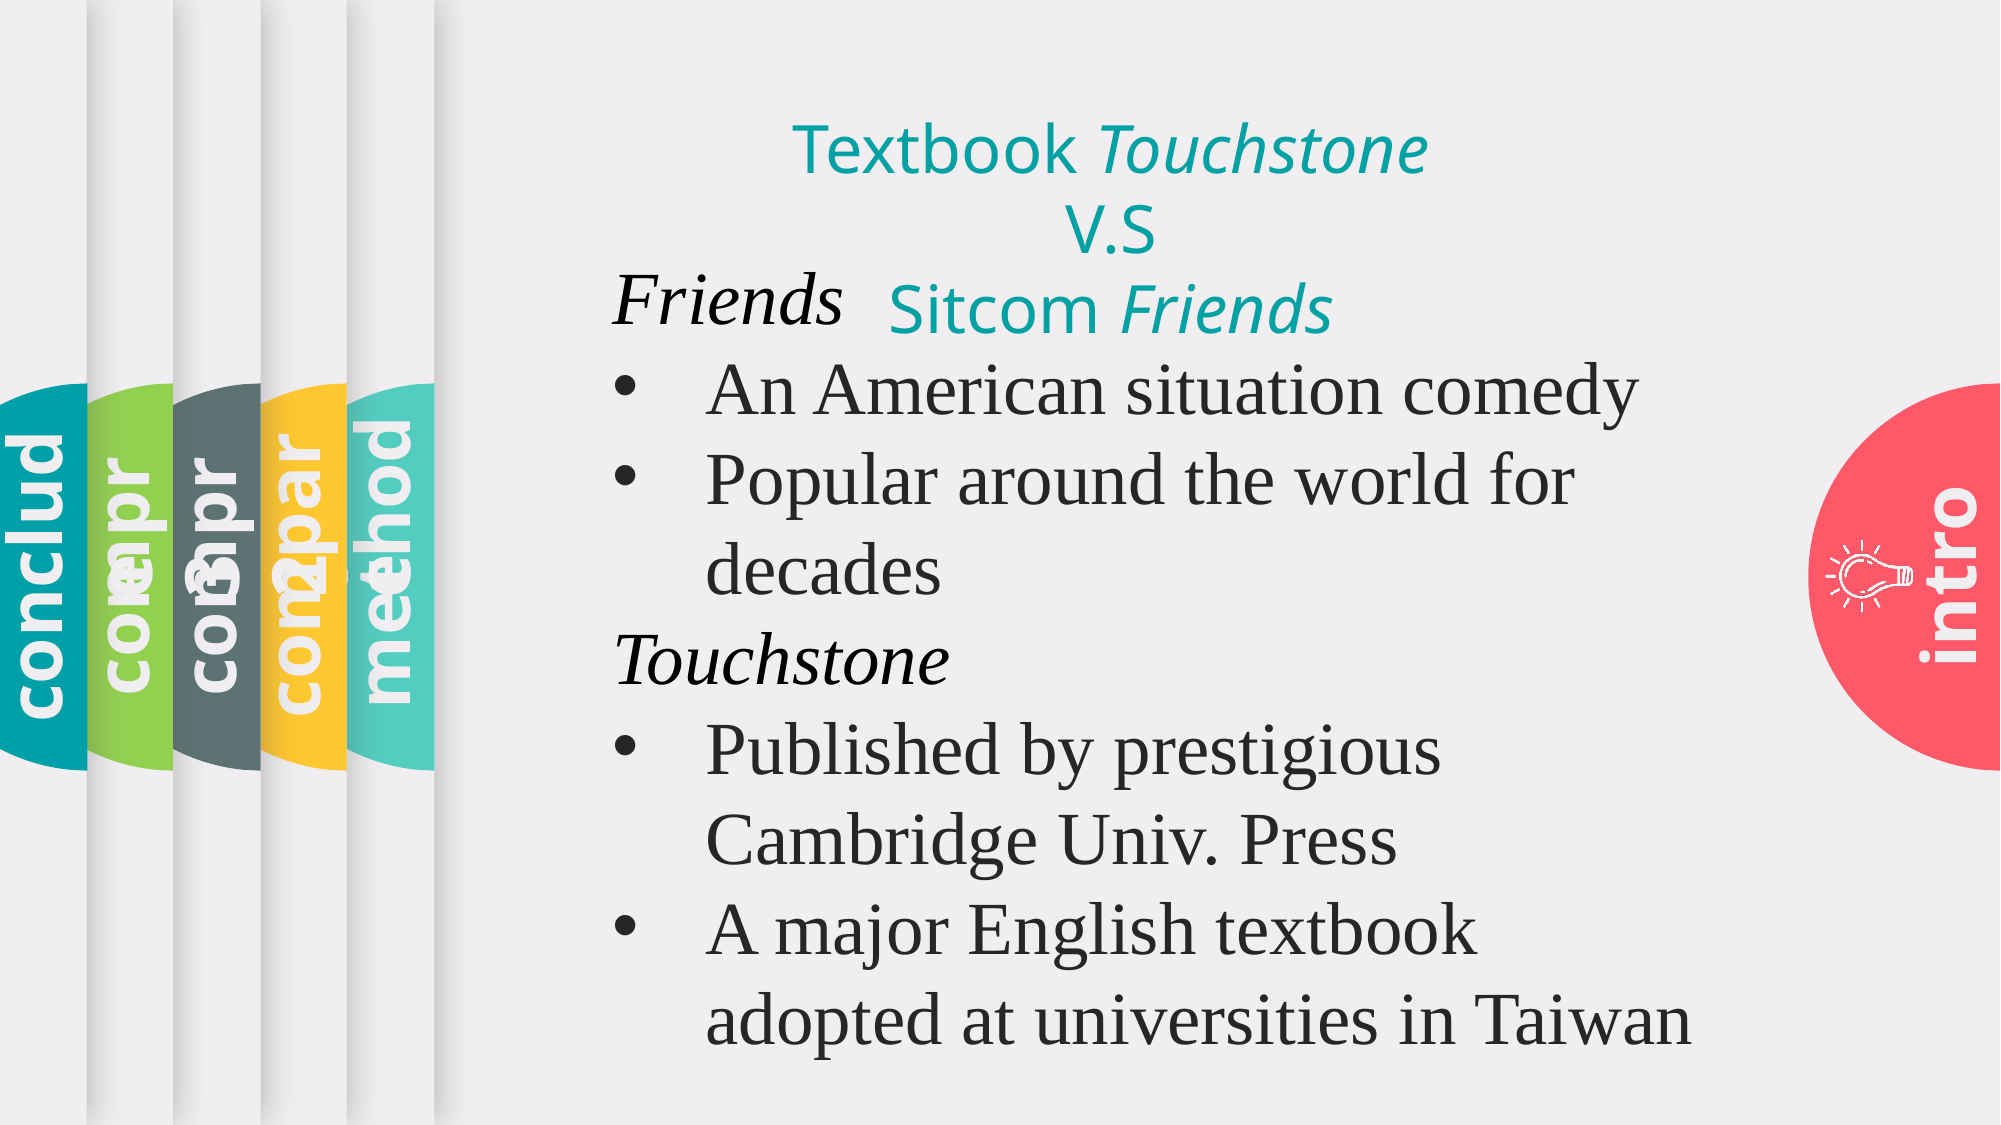

conclude
method
compr 2
compare
compr 3
intro
Textbook Touchstone
V.S
Sitcom Friends
Friends
An American situation comedy
Popular around the world for decades
Touchstone
Published by prestigious Cambridge Univ. Press
A major English textbook adopted at universities in Taiwan